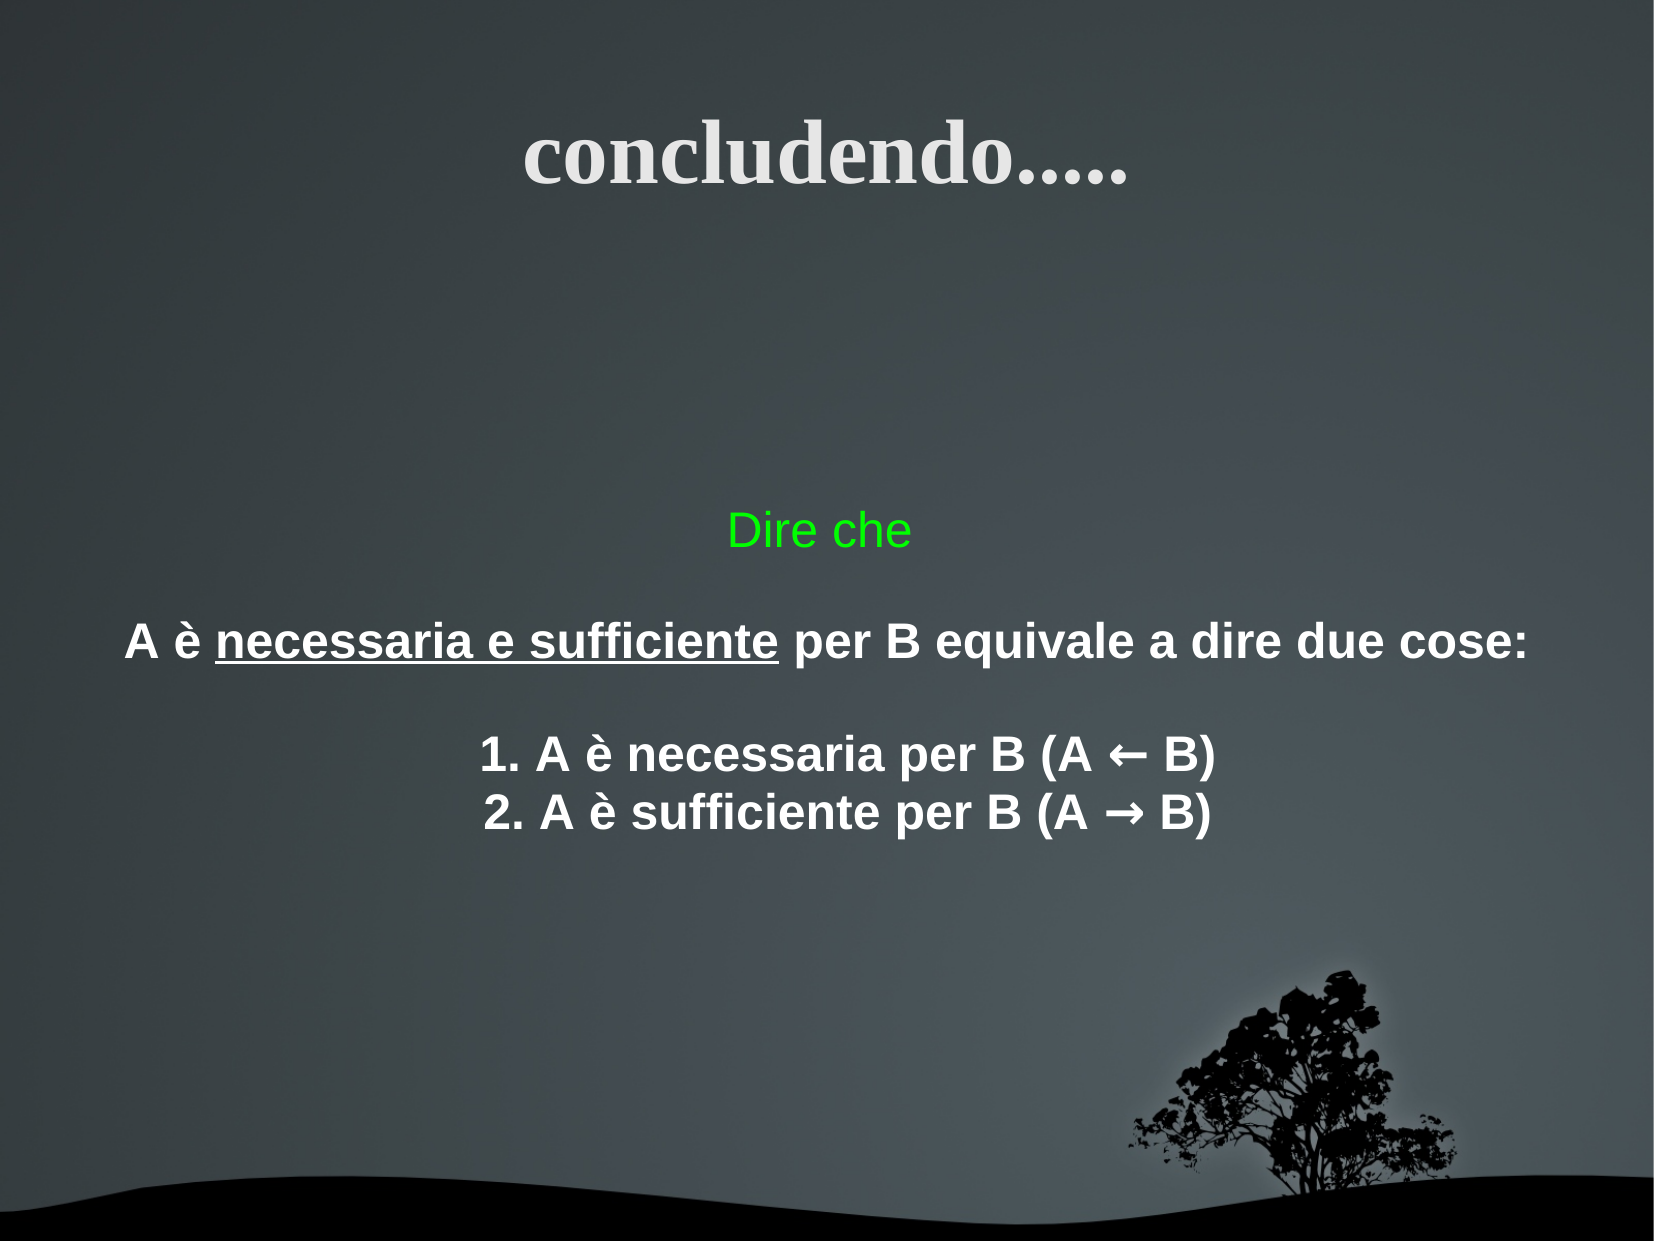

# concludendo.....
Dire che
A è necessaria e sufficiente per B equivale a dire due cose:
 1. A è necessaria per B (A ← B)
 2. A è sufficiente per B (A → B)